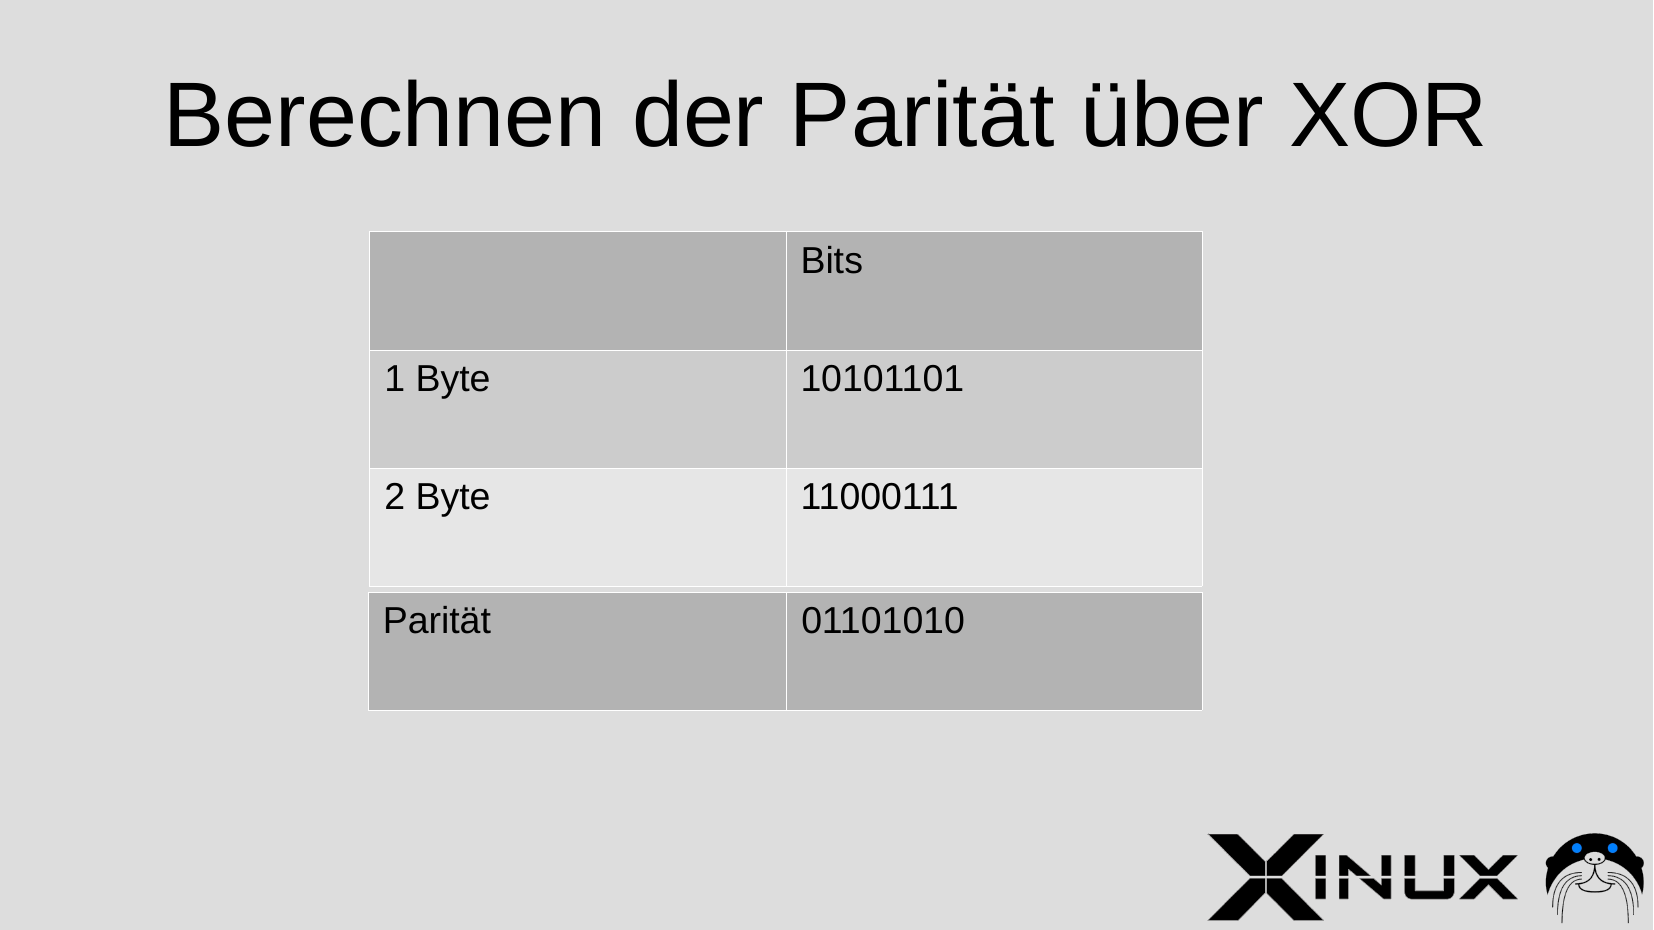

# Berechnen der Parität über XOR
| | Bits |
| --- | --- |
| 1 Byte | 10101101 |
| 2 Byte | 11000111 |
| Parität | 01101010 |
| --- | --- |